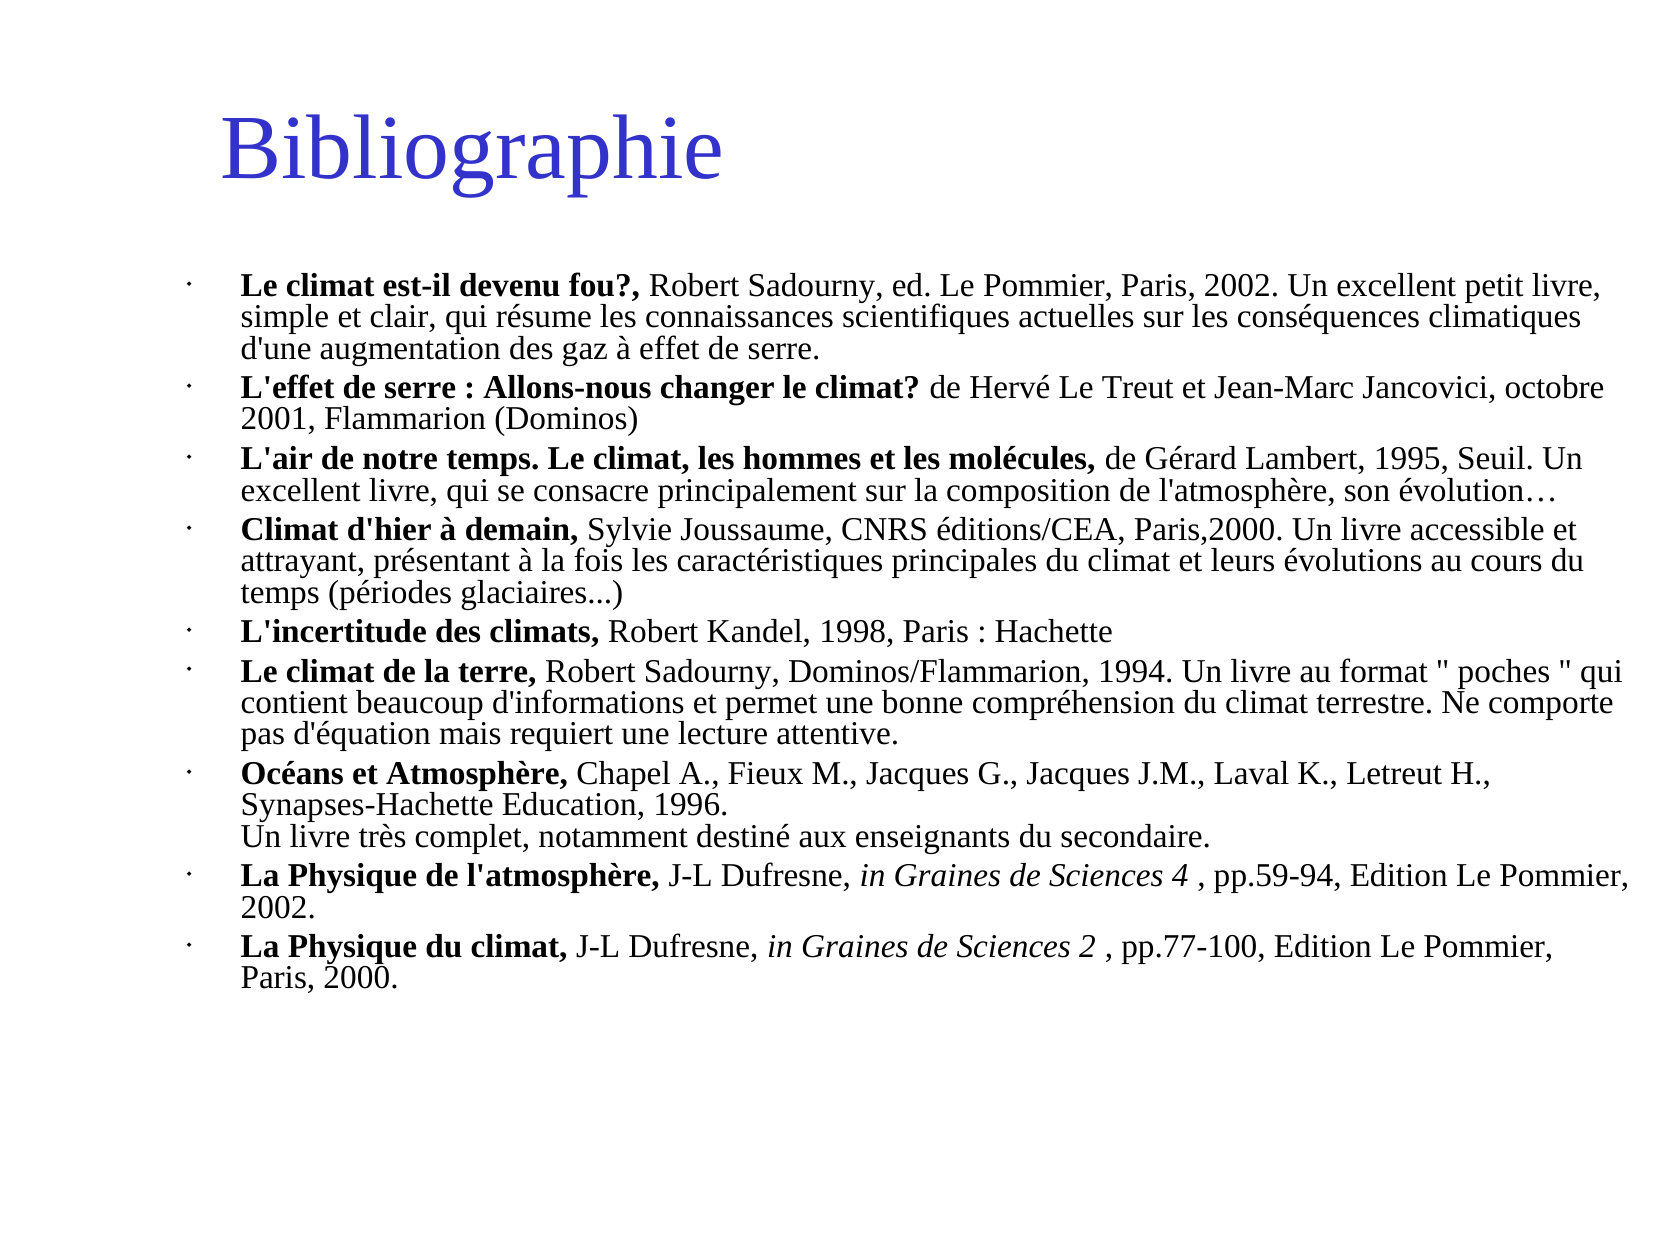

# Bibliographie
Le climat est-il devenu fou?, Robert Sadourny, ed. Le Pommier, Paris, 2002. Un excellent petit livre, simple et clair, qui résume les connaissances scientifiques actuelles sur les conséquences climatiques d'une augmentation des gaz à effet de serre.
L'effet de serre : Allons-nous changer le climat? de Hervé Le Treut et Jean-Marc Jancovici, octobre 2001, Flammarion (Dominos)
L'air de notre temps. Le climat, les hommes et les molécules, de Gérard Lambert, 1995, Seuil. Un excellent livre, qui se consacre principalement sur la composition de l'atmosphère, son évolution…
Climat d'hier à demain, Sylvie Joussaume, CNRS éditions/CEA, Paris,2000. Un livre accessible et attrayant, présentant à la fois les caractéristiques principales du climat et leurs évolutions au cours du temps (périodes glaciaires...)
L'incertitude des climats, Robert Kandel, 1998, Paris : Hachette
Le climat de la terre, Robert Sadourny, Dominos/Flammarion, 1994. Un livre au format " poches " qui contient beaucoup d'informations et permet une bonne compréhension du climat terrestre. Ne comporte pas d'équation mais requiert une lecture attentive.
Océans et Atmosphère, Chapel A., Fieux M., Jacques G., Jacques J.M., Laval K., Letreut H., Synapses-Hachette Education, 1996.
Un livre très complet, notamment destiné aux enseignants du secondaire.
La Physique de l'atmosphère, J-L Dufresne, in Graines de Sciences 4 , pp.59-94, Edition Le Pommier, 2002.
La Physique du climat, J-L Dufresne, in Graines de Sciences 2 , pp.77-100, Edition Le Pommier, Paris, 2000.